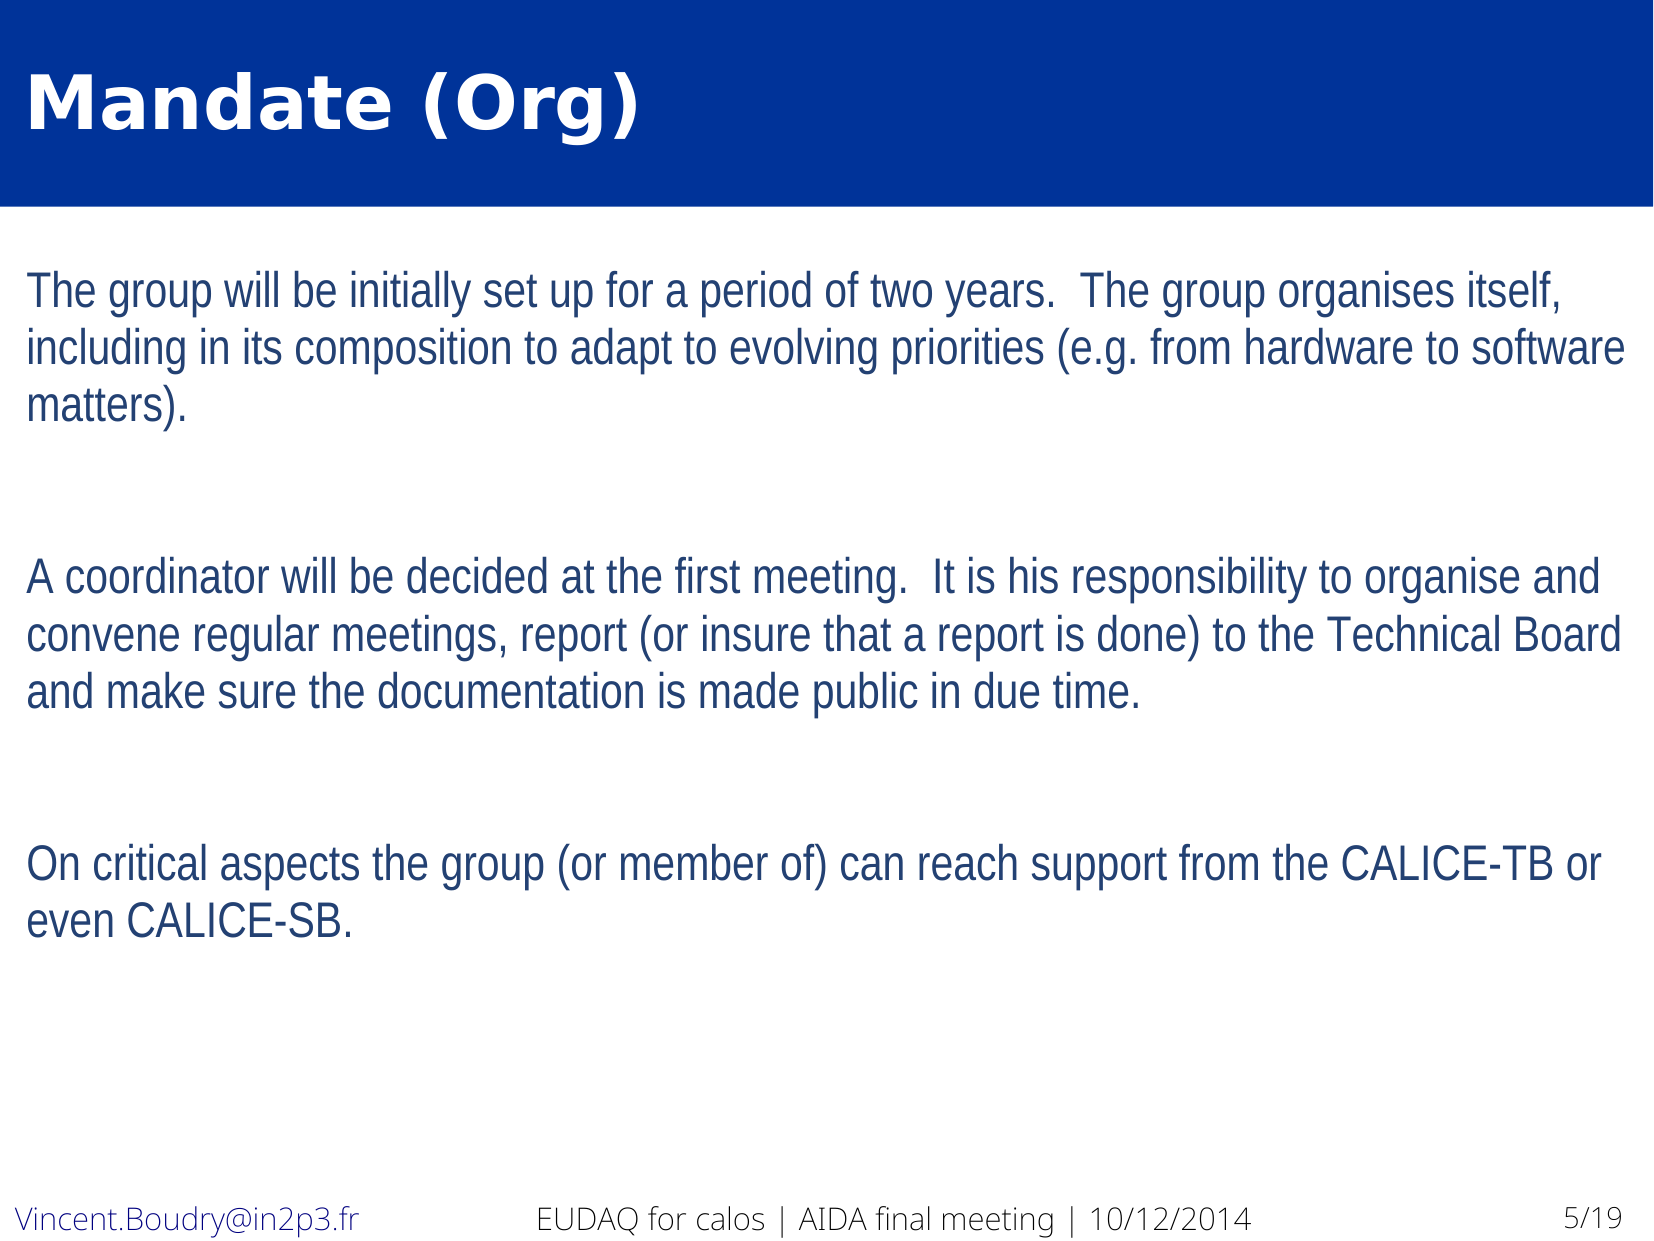

# Mandate (Org)
The group will be initially set up for a period of two years. The group organises itself, including in its composition to adapt to evolving priorities (e.g. from hardware to software matters).
A coordinator will be decided at the first meeting. It is his responsibility to organise and convene regular meetings, report (or insure that a report is done) to the Technical Board and make sure the documentation is made public in due time.
On critical aspects the group (or member of) can reach support from the CALICE-TB or even CALICE-SB.
Vincent.Boudry@in2p3.fr
EUDAQ for calos | AIDA final meeting | 10/12/2014
5